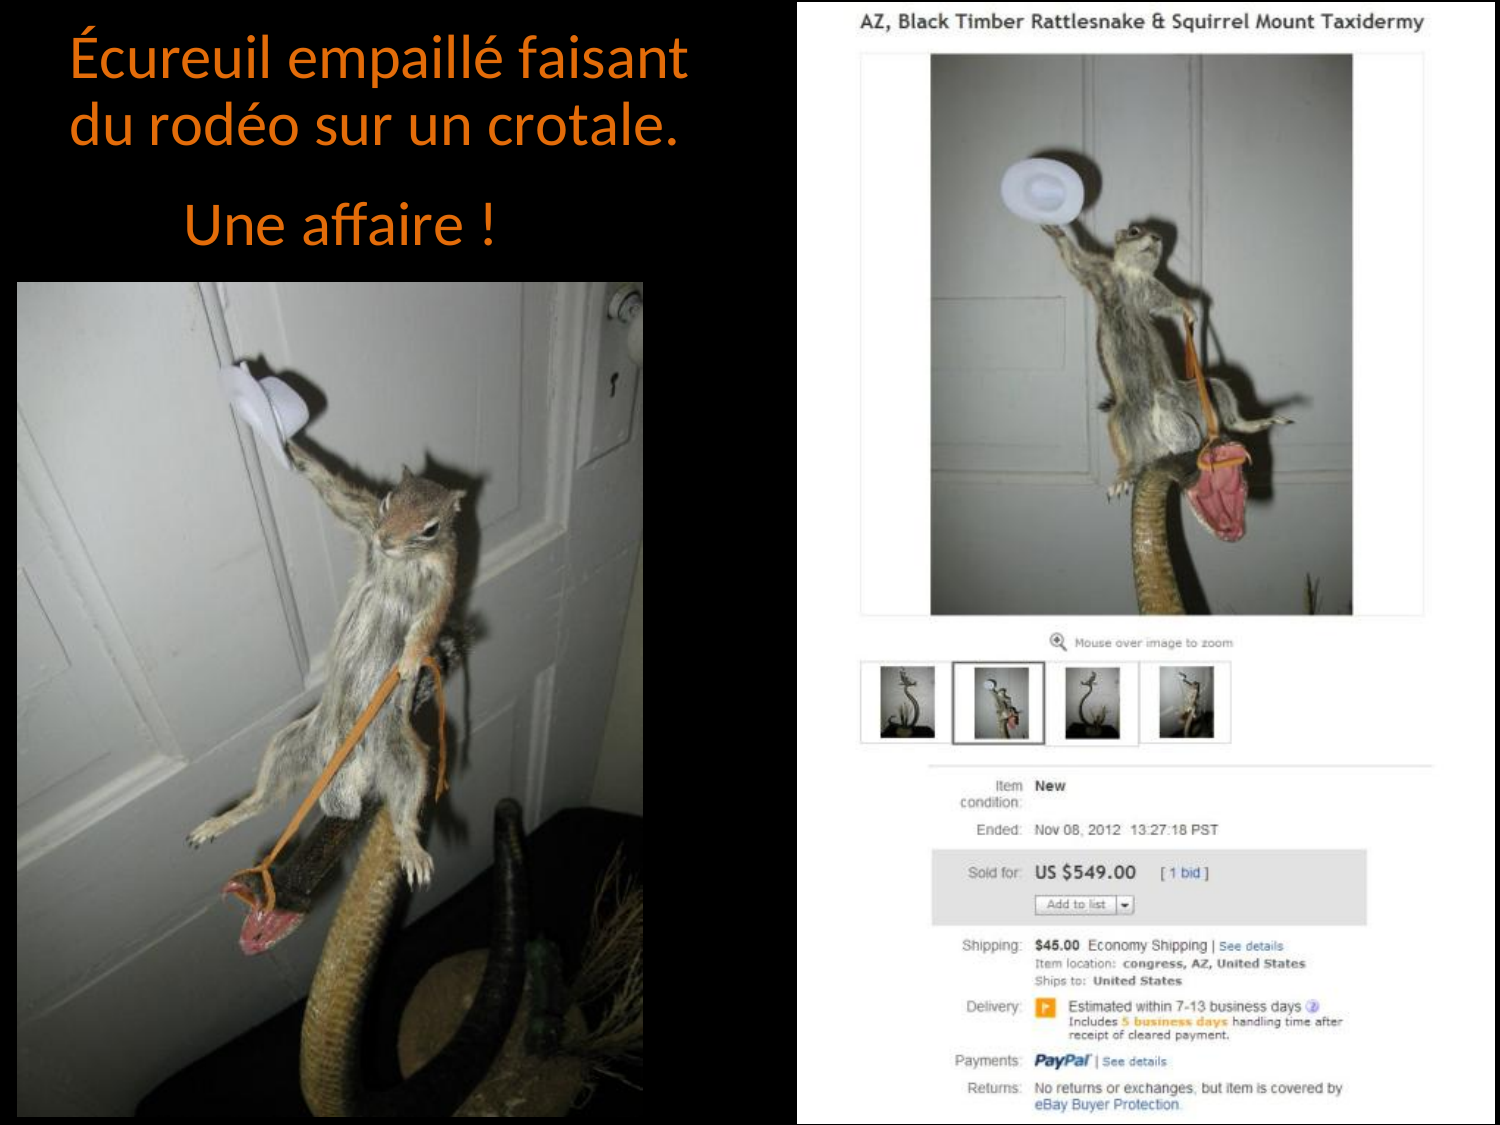

Écureuil empaillé faisant du rodéo sur un crotale.
 Une affaire !
#